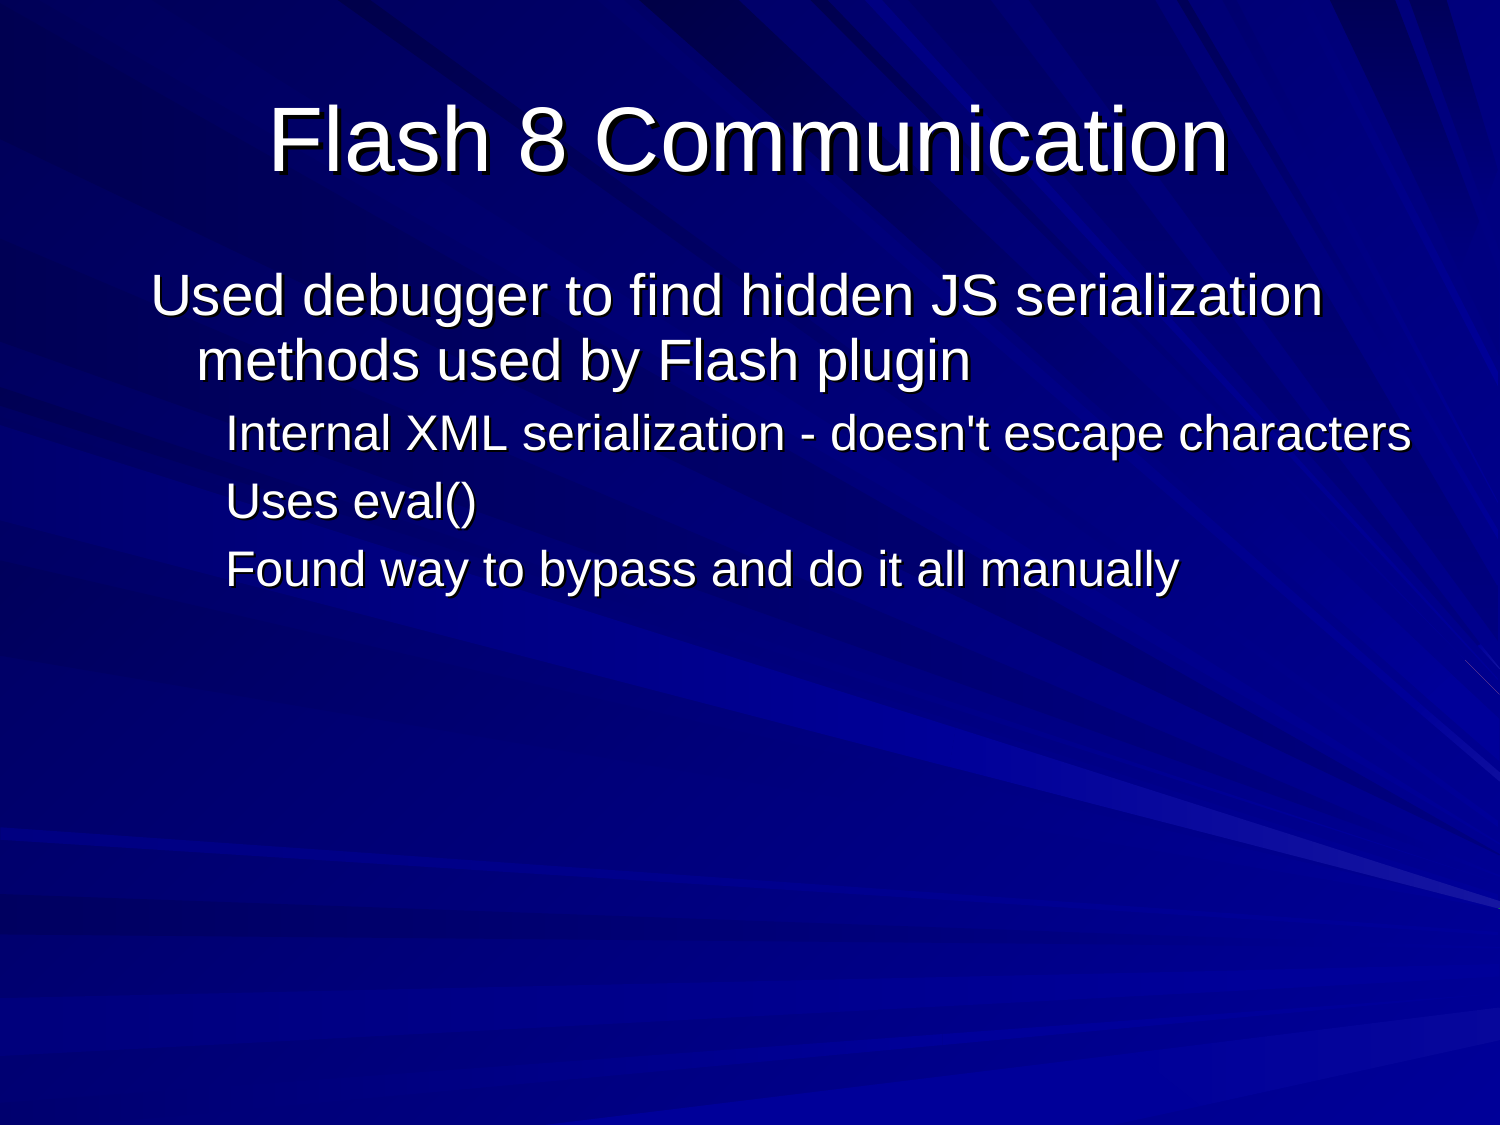

# Flash 8 Communication
Used debugger to find hidden JS serialization methods used by Flash plugin
Internal XML serialization - doesn't escape characters
Uses eval()
Found way to bypass and do it all manually